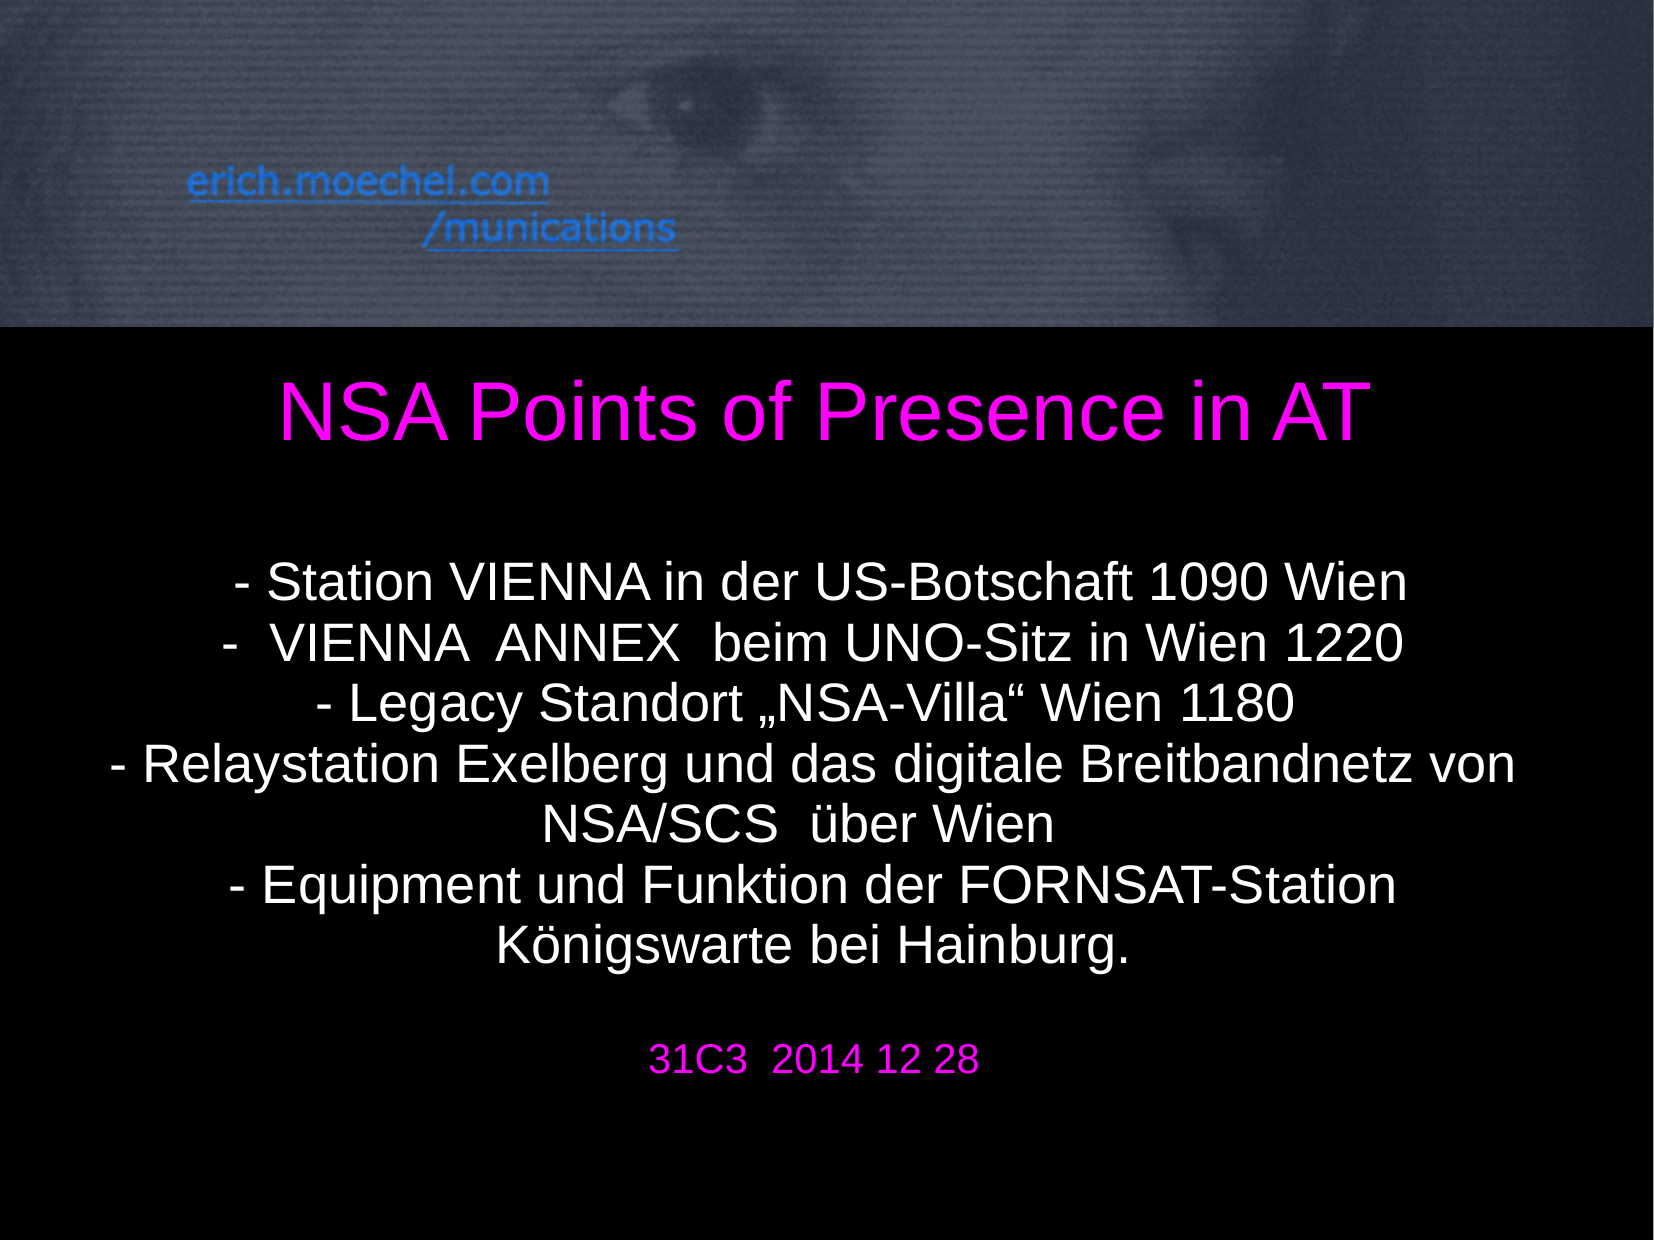

NSA Points of Presence in AT
 - Station VIENNA in der US-Botschaft 1090 Wien
- VIENNA ANNEX beim UNO-Sitz in Wien 1220
- Legacy Standort „NSA-Villa“ Wien 1180
- Relaystation Exelberg und das digitale Breitbandnetz von NSA/SCS über Wien
- Equipment und Funktion der FORNSAT-Station Königswarte bei Hainburg.
 31C3 2014 12 28